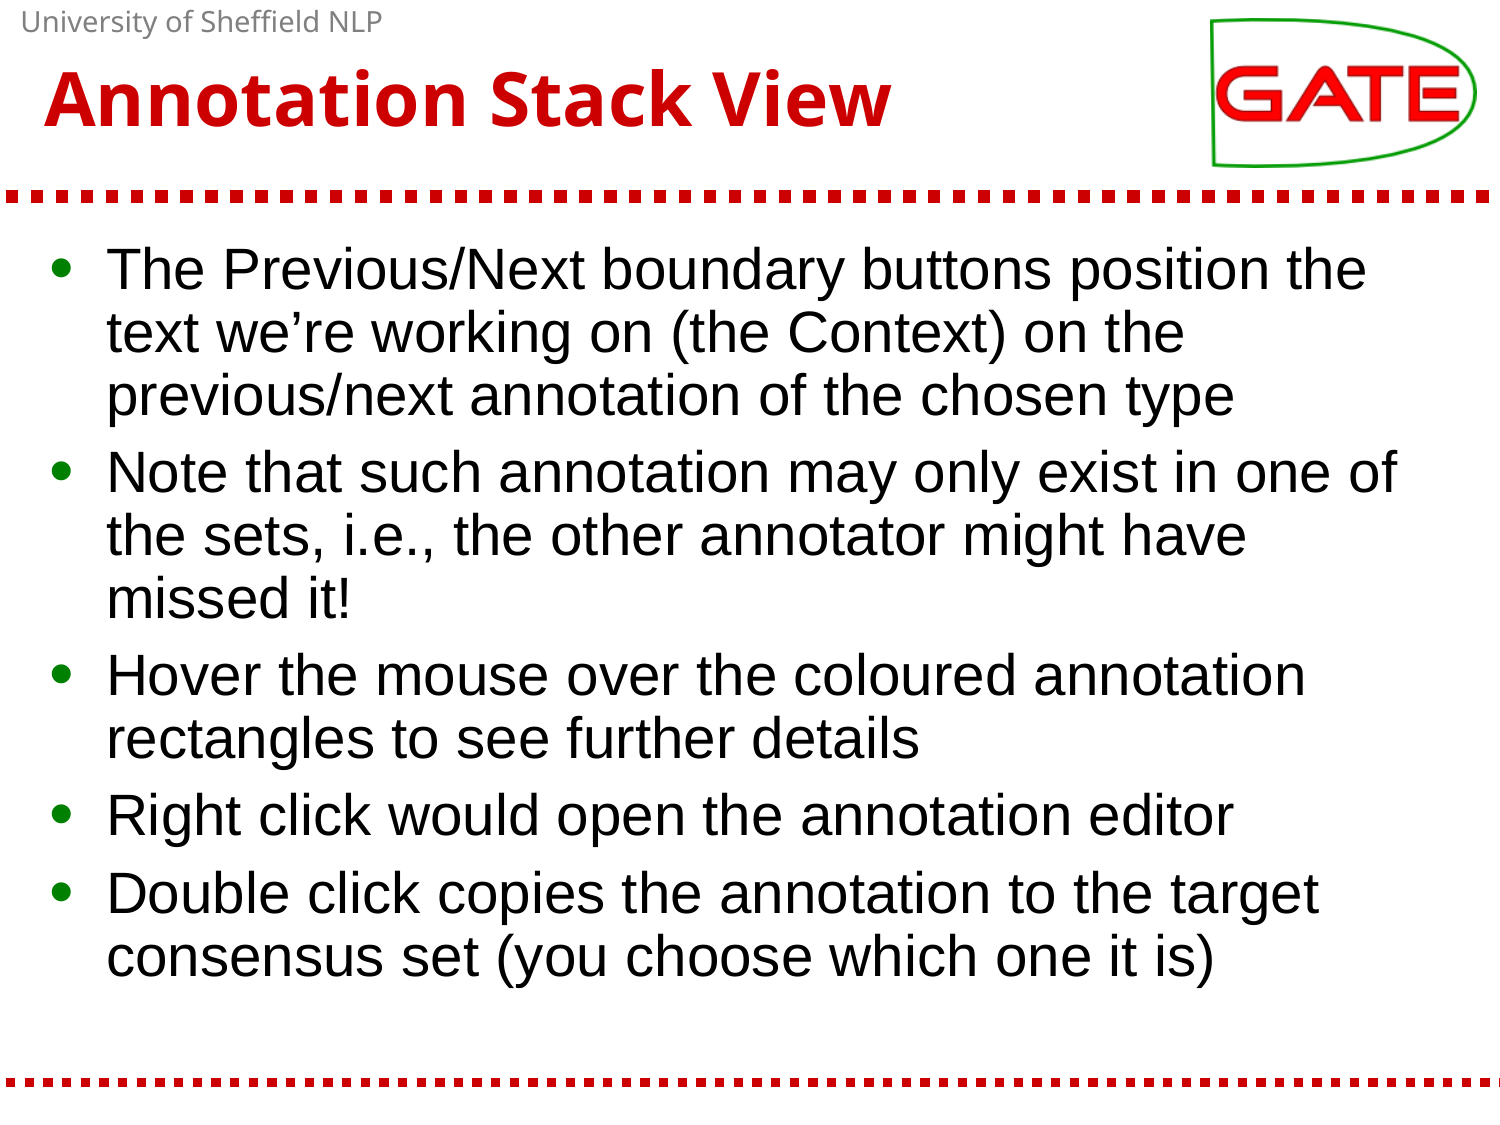

# Annotation Stack View
The Previous/Next boundary buttons position the text we’re working on (the Context) on the previous/next annotation of the chosen type
Note that such annotation may only exist in one of the sets, i.e., the other annotator might have missed it!
Hover the mouse over the coloured annotation rectangles to see further details
Right click would open the annotation editor
Double click copies the annotation to the target consensus set (you choose which one it is)